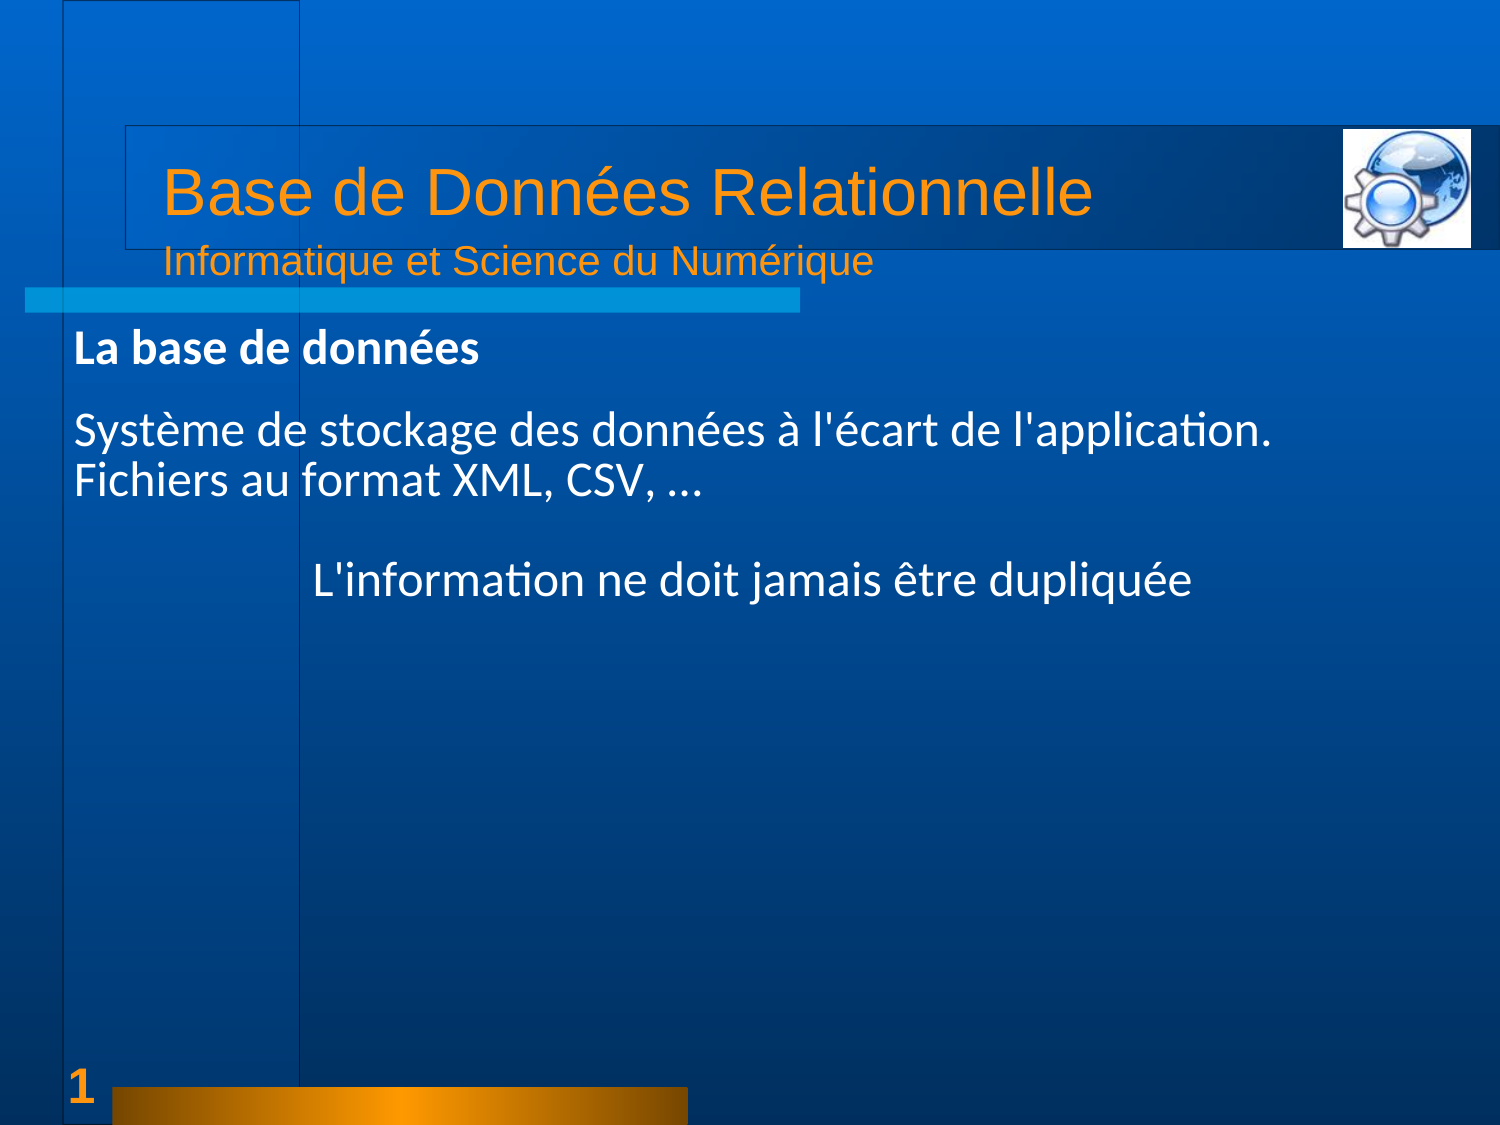

La base de données
Système de stockage des données à l'écart de l'application.
Fichiers au format XML, CSV, …
L'information ne doit jamais être dupliquée